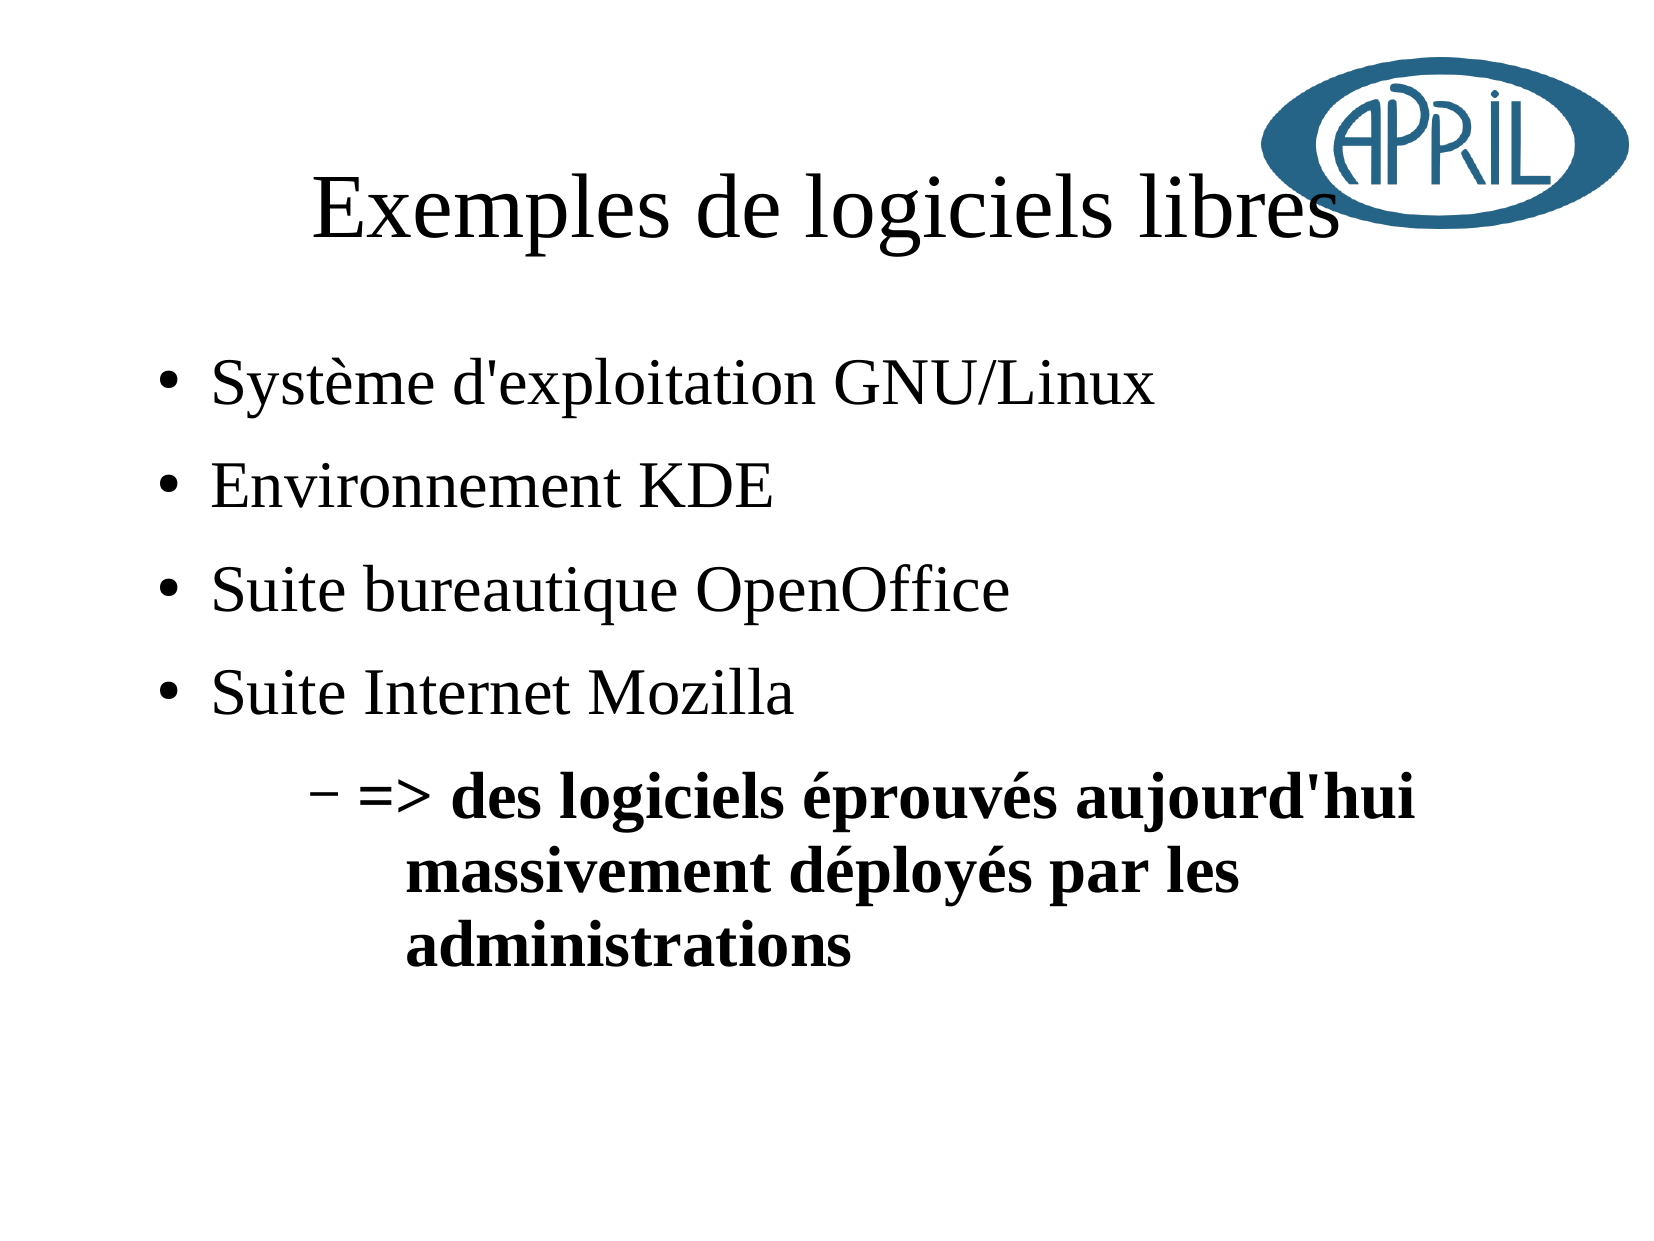

# Exemples de logiciels libres
Système d'exploitation GNU/Linux
Environnement KDE
Suite bureautique OpenOffice
Suite Internet Mozilla
=> des logiciels éprouvés aujourd'hui massivement déployés par les administrations